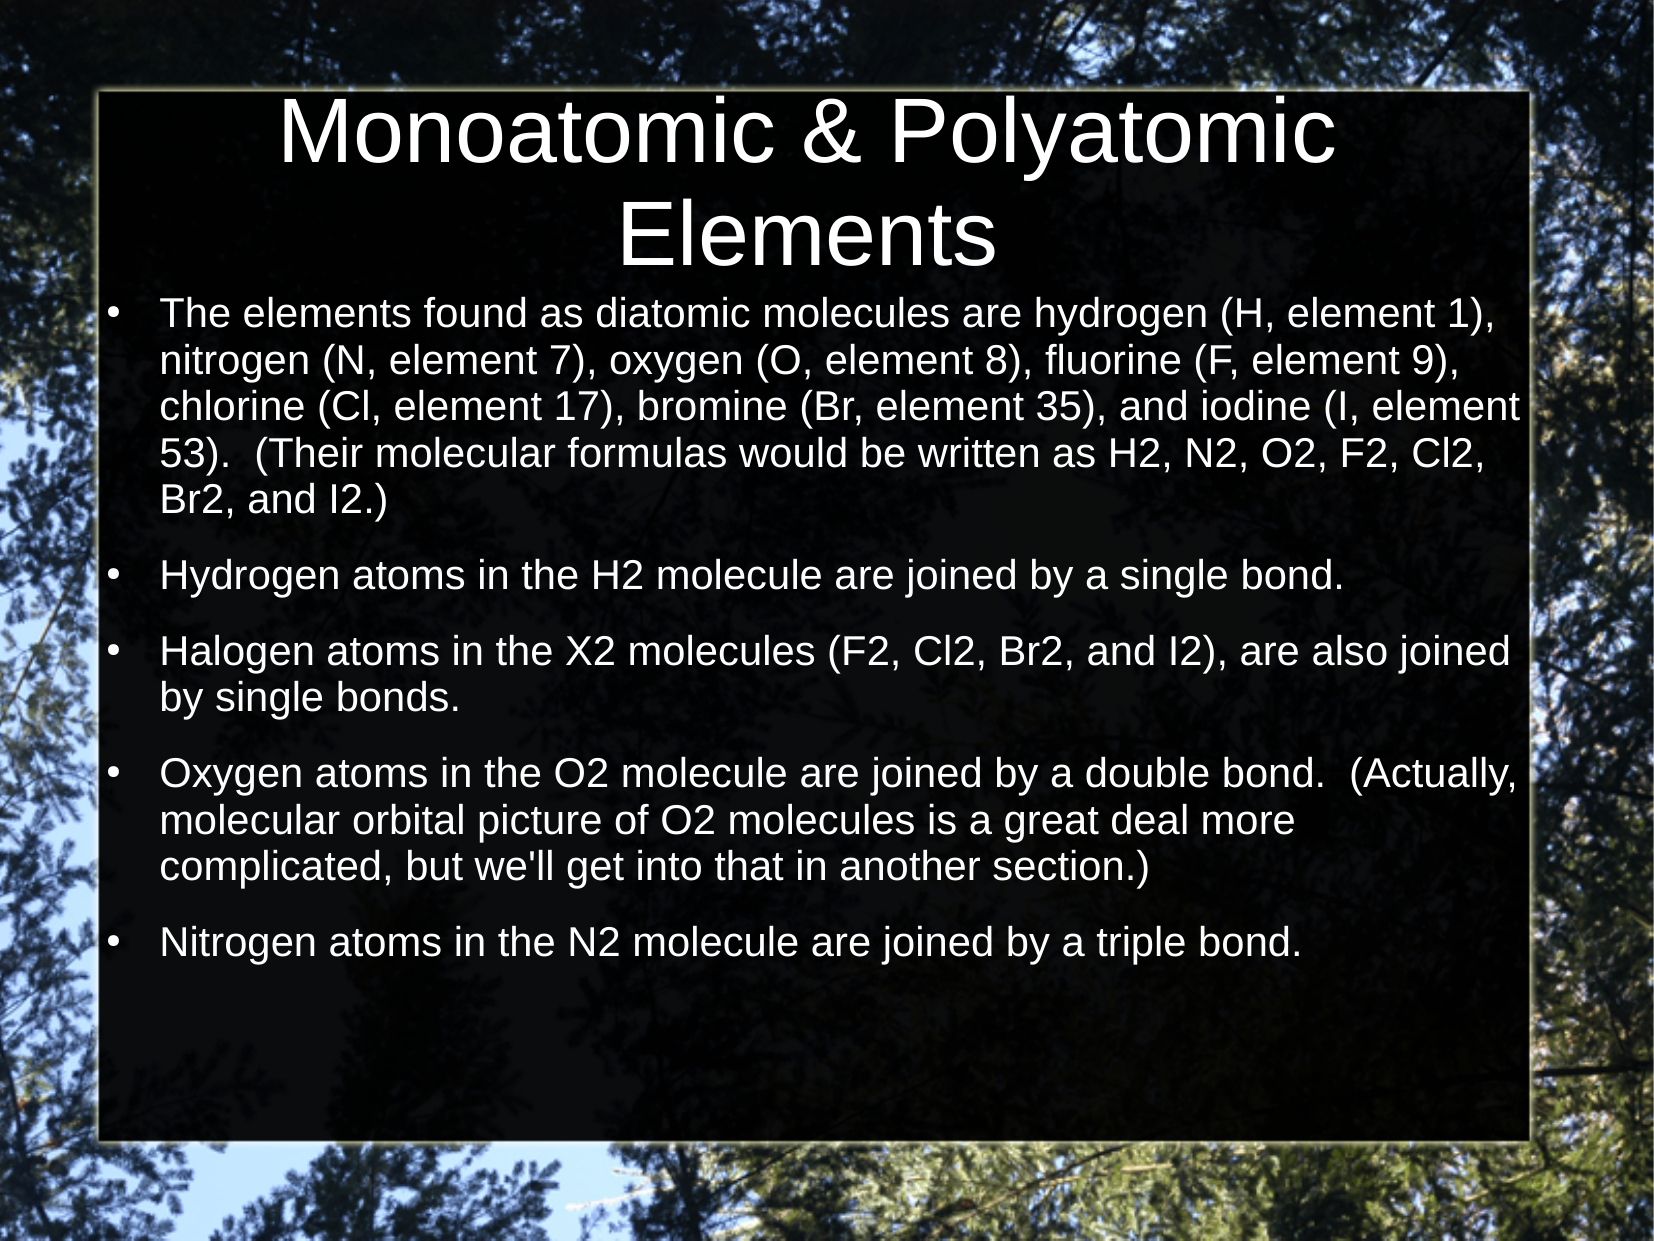

# Monoatomic & Polyatomic Elements
The elements found as diatomic molecules are hydrogen (H, element 1), nitrogen (N, element 7), oxygen (O, element 8), fluorine (F, element 9), chlorine (Cl, element 17), bromine (Br, element 35), and iodine (I, element 53). (Their molecular formulas would be written as H2, N2, O2, F2, Cl2, Br2, and I2.)
Hydrogen atoms in the H2 molecule are joined by a single bond.
Halogen atoms in the X2 molecules (F2, Cl2, Br2, and I2), are also joined by single bonds.
Oxygen atoms in the O2 molecule are joined by a double bond. (Actually, molecular orbital picture of O2 molecules is a great deal more complicated, but we'll get into that in another section.)
Nitrogen atoms in the N2 molecule are joined by a triple bond.